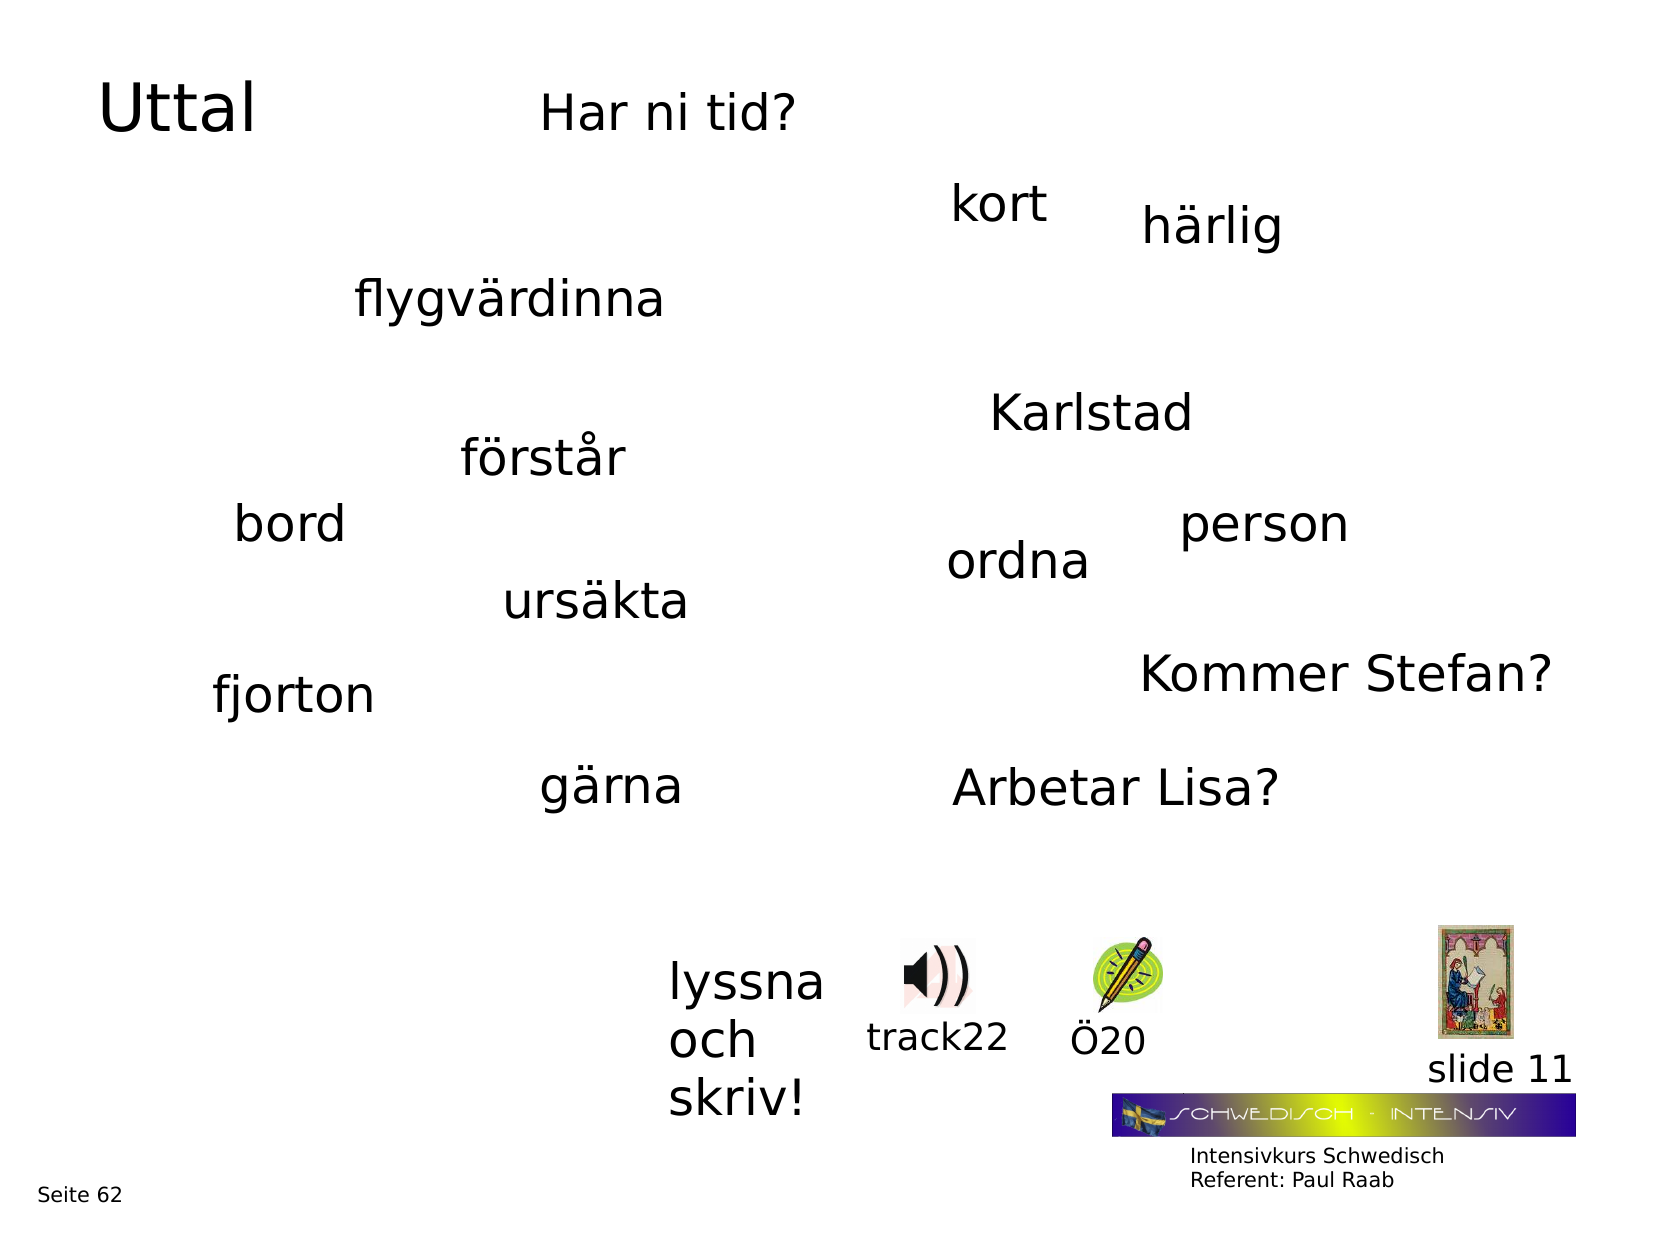

Uttal
Har ni tid?
kort
härlig
flygvärdinna
Karlstad
förstår
bord
person
ordna
ursäkta
Kommer Stefan?
fjorton
gärna
Arbetar Lisa?
lyssna
och skriv!
track22
Ö20
slide 11